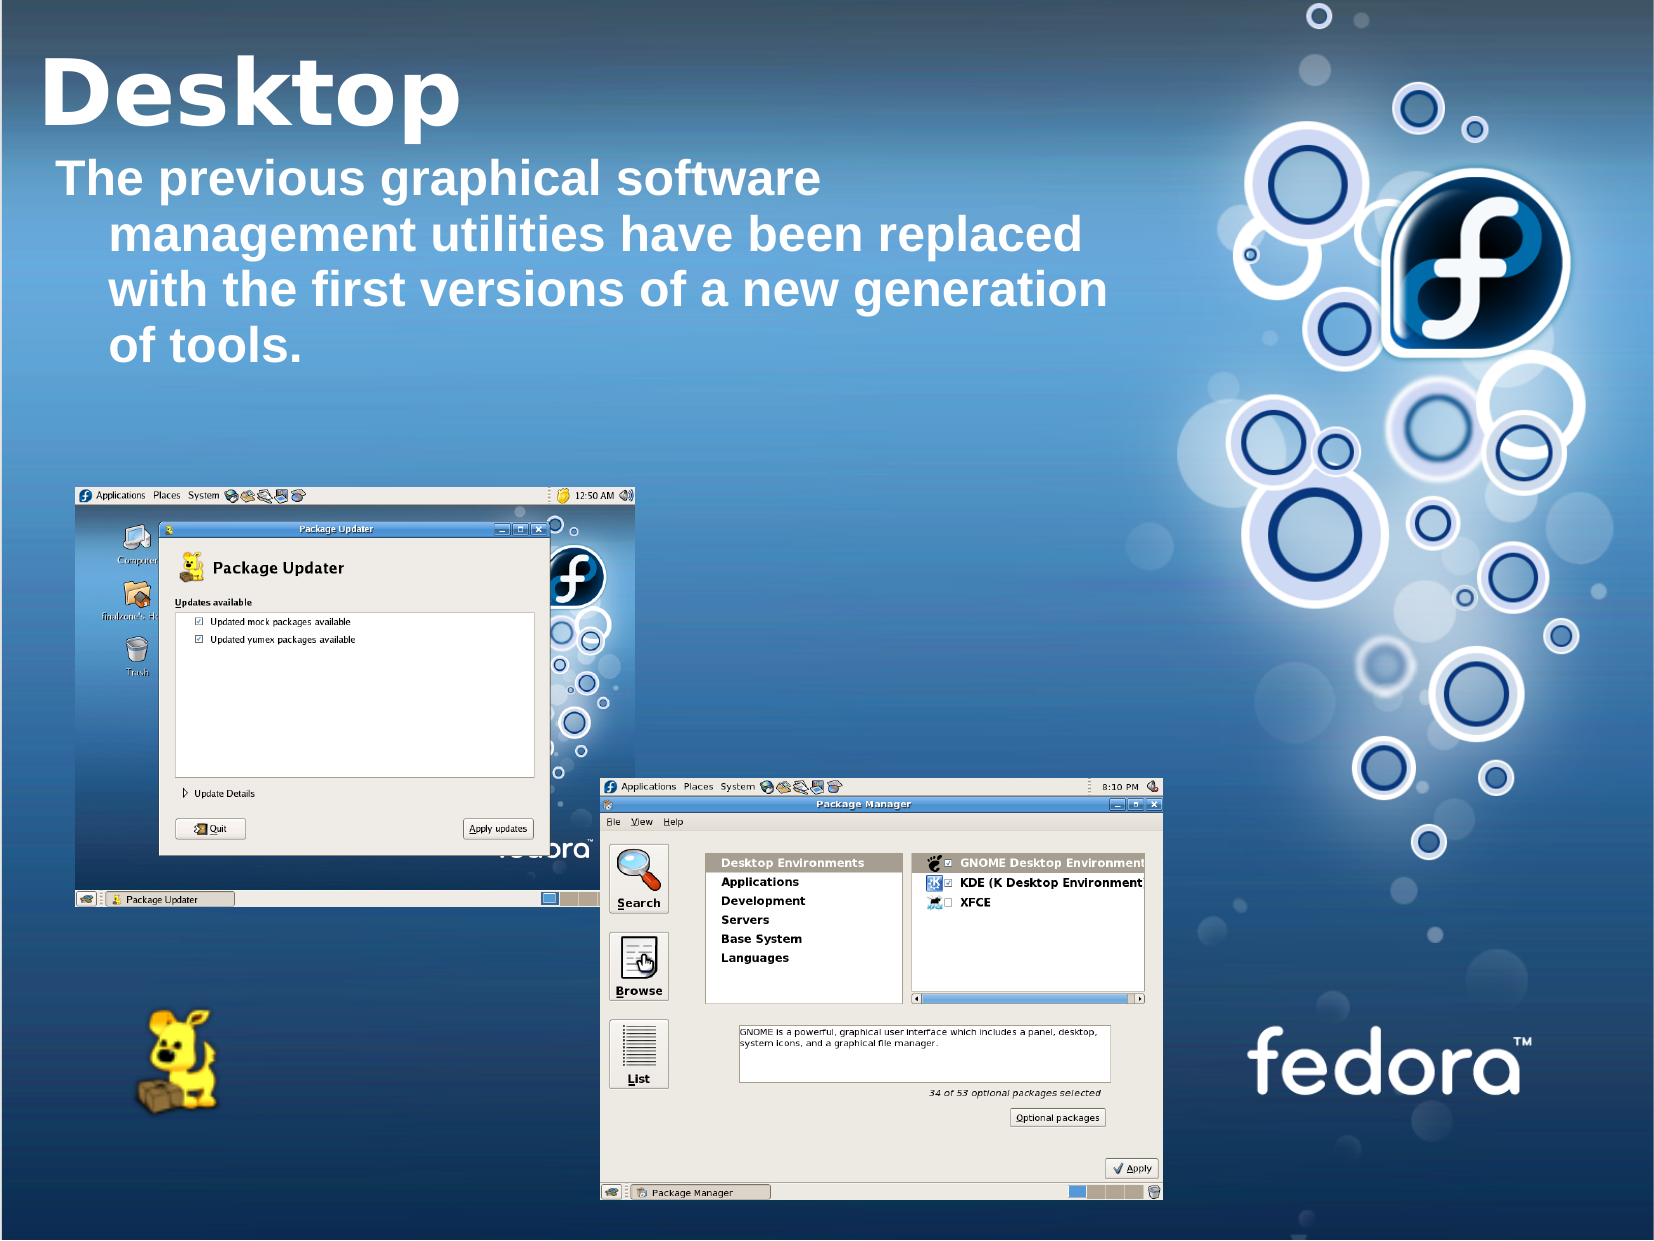

# Desktop
The previous graphical software management utilities have been replaced with the first versions of a new generation of tools.